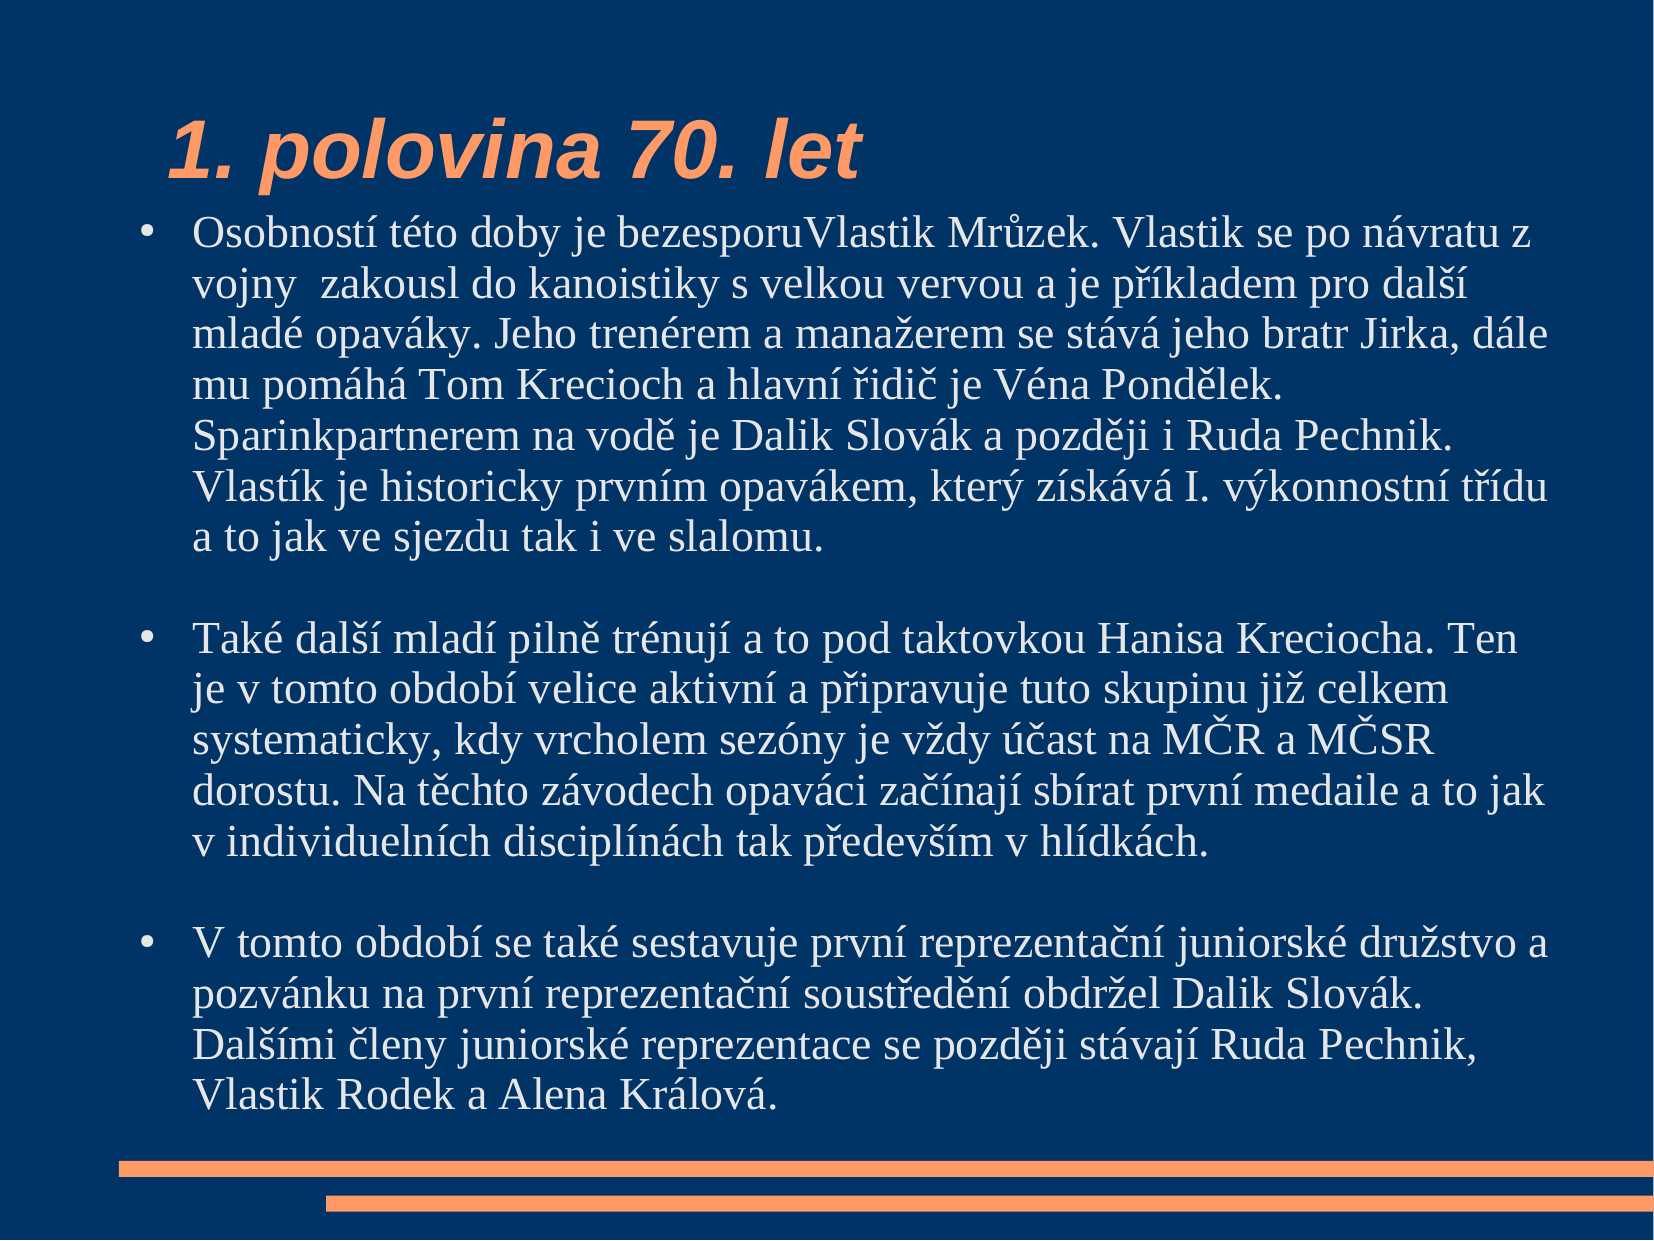

# 1. polovina 70. let
Osobností této doby je bezesporuVlastik Mrůzek. Vlastik se po návratu z vojny zakousl do kanoistiky s velkou vervou a je příkladem pro další mladé opaváky. Jeho trenérem a manažerem se stává jeho bratr Jirka, dále mu pomáhá Tom Krecioch a hlavní řidič je Véna Pondělek. Sparinkpartnerem na vodě je Dalik Slovák a později i Ruda Pechnik. Vlastík je historicky prvním opavákem, který získává I. výkonnostní třídu
a to jak ve sjezdu tak i ve slalomu.
Také další mladí pilně trénují a to pod taktovkou Hanisa Kreciocha. Ten je v tomto období velice aktivní a připravuje tuto skupinu již celkem systematicky, kdy vrcholem sezóny je vždy účast na MČR a MČSR dorostu. Na těchto závodech opaváci začínají sbírat první medaile a to jak v individuelních disciplínách tak především v hlídkách.
V tomto období se také sestavuje první reprezentační juniorské družstvo a pozvánku na první reprezentační soustředění obdržel Dalik Slovák. Dalšími členy juniorské reprezentace se později stávají Ruda Pechnik, Vlastik Rodek a Alena Králová.